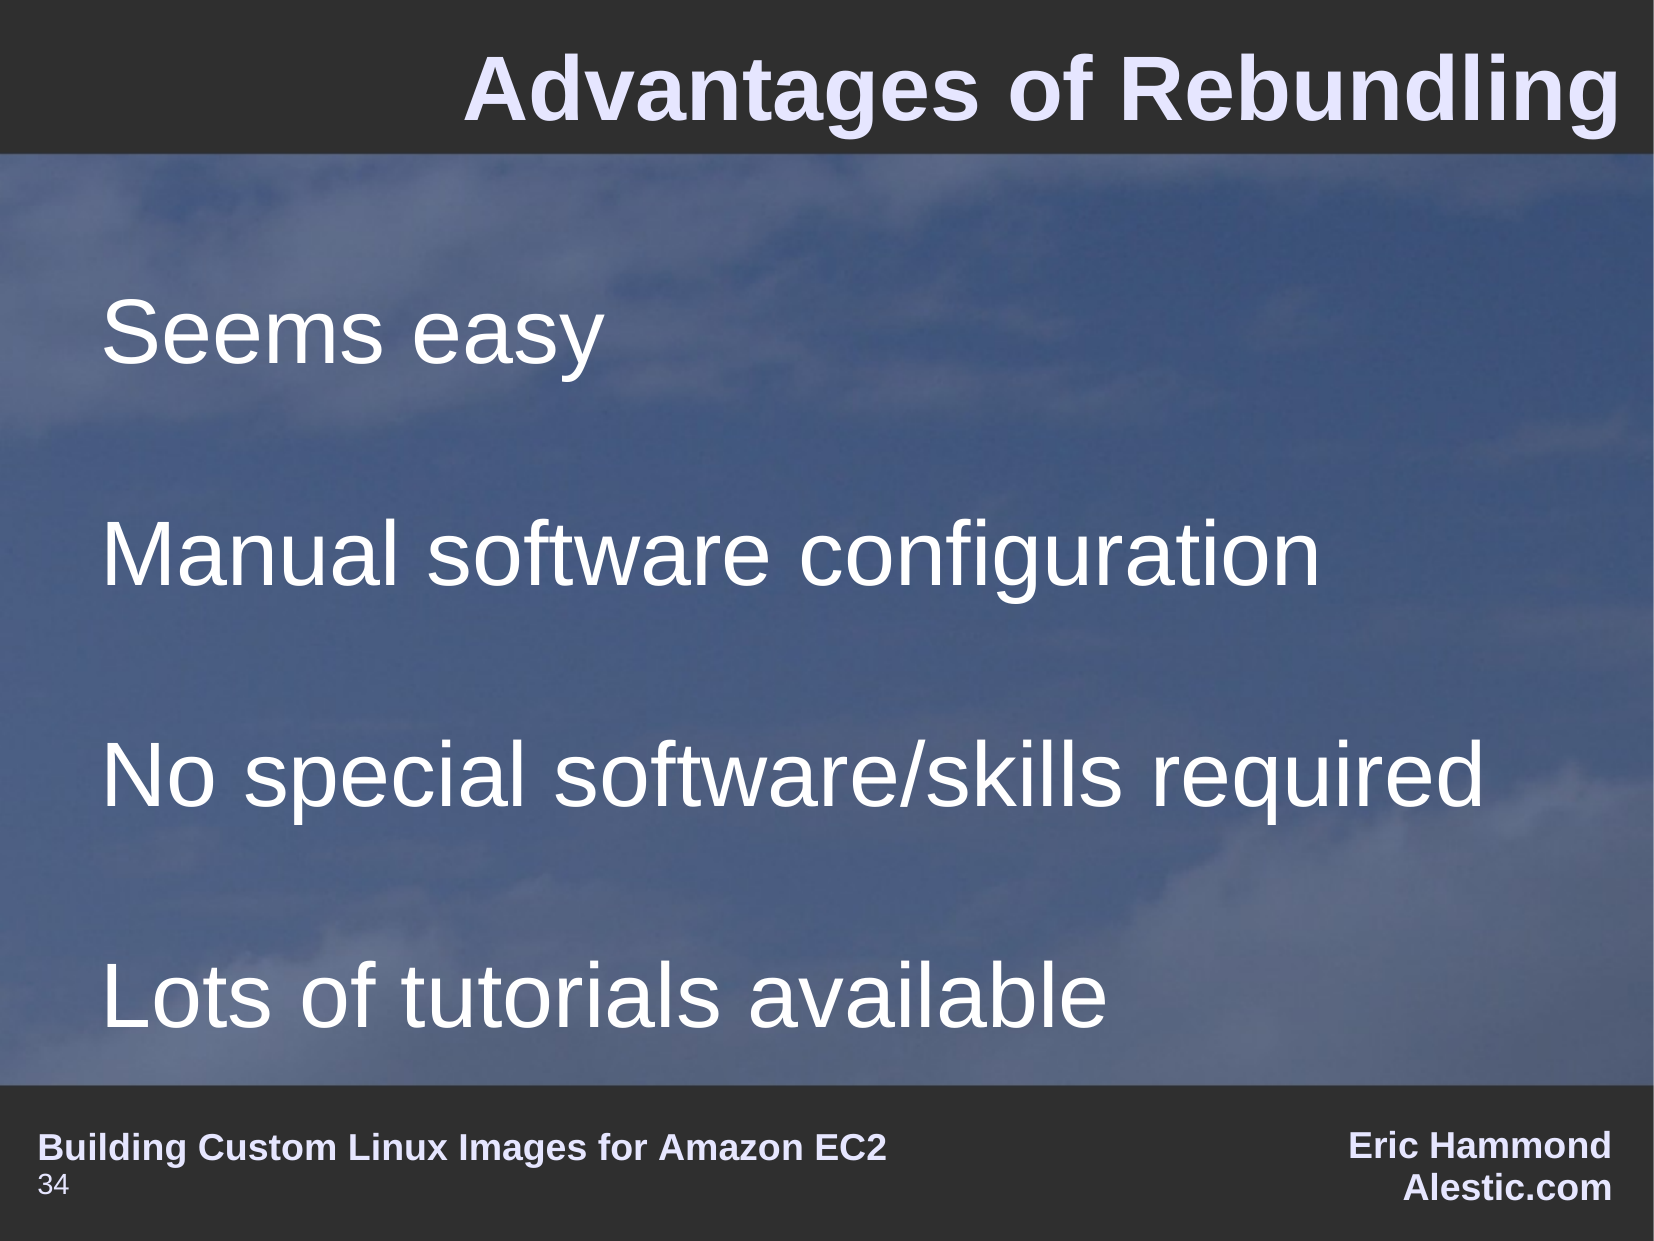

# Advantages of Rebundling
Seems easy
Manual software configuration
No special software/skills required
Lots of tutorials available
34
Eric Hammond
Alestic.com